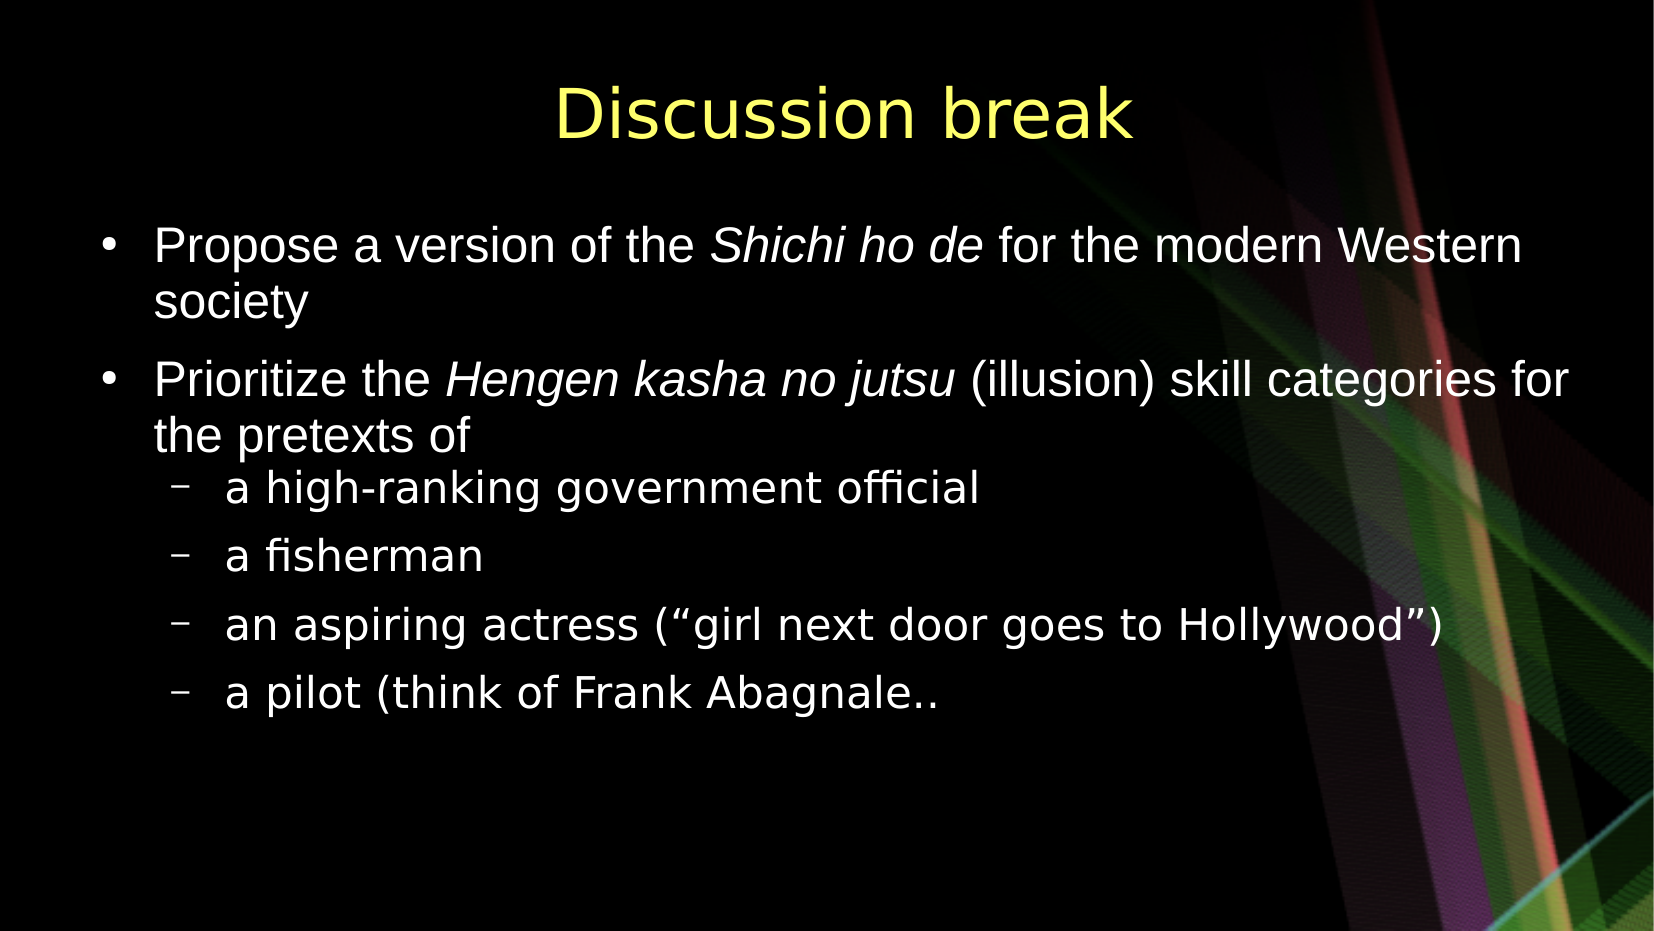

# Discussion break
Propose a version of the Shichi ho de for the modern Western society
Prioritize the Hengen kasha no jutsu (illusion) skill categories for the pretexts of
a high-ranking government official
a fisherman
an aspiring actress (“girl next door goes to Hollywood”)
a pilot (think of Frank Abagnale..